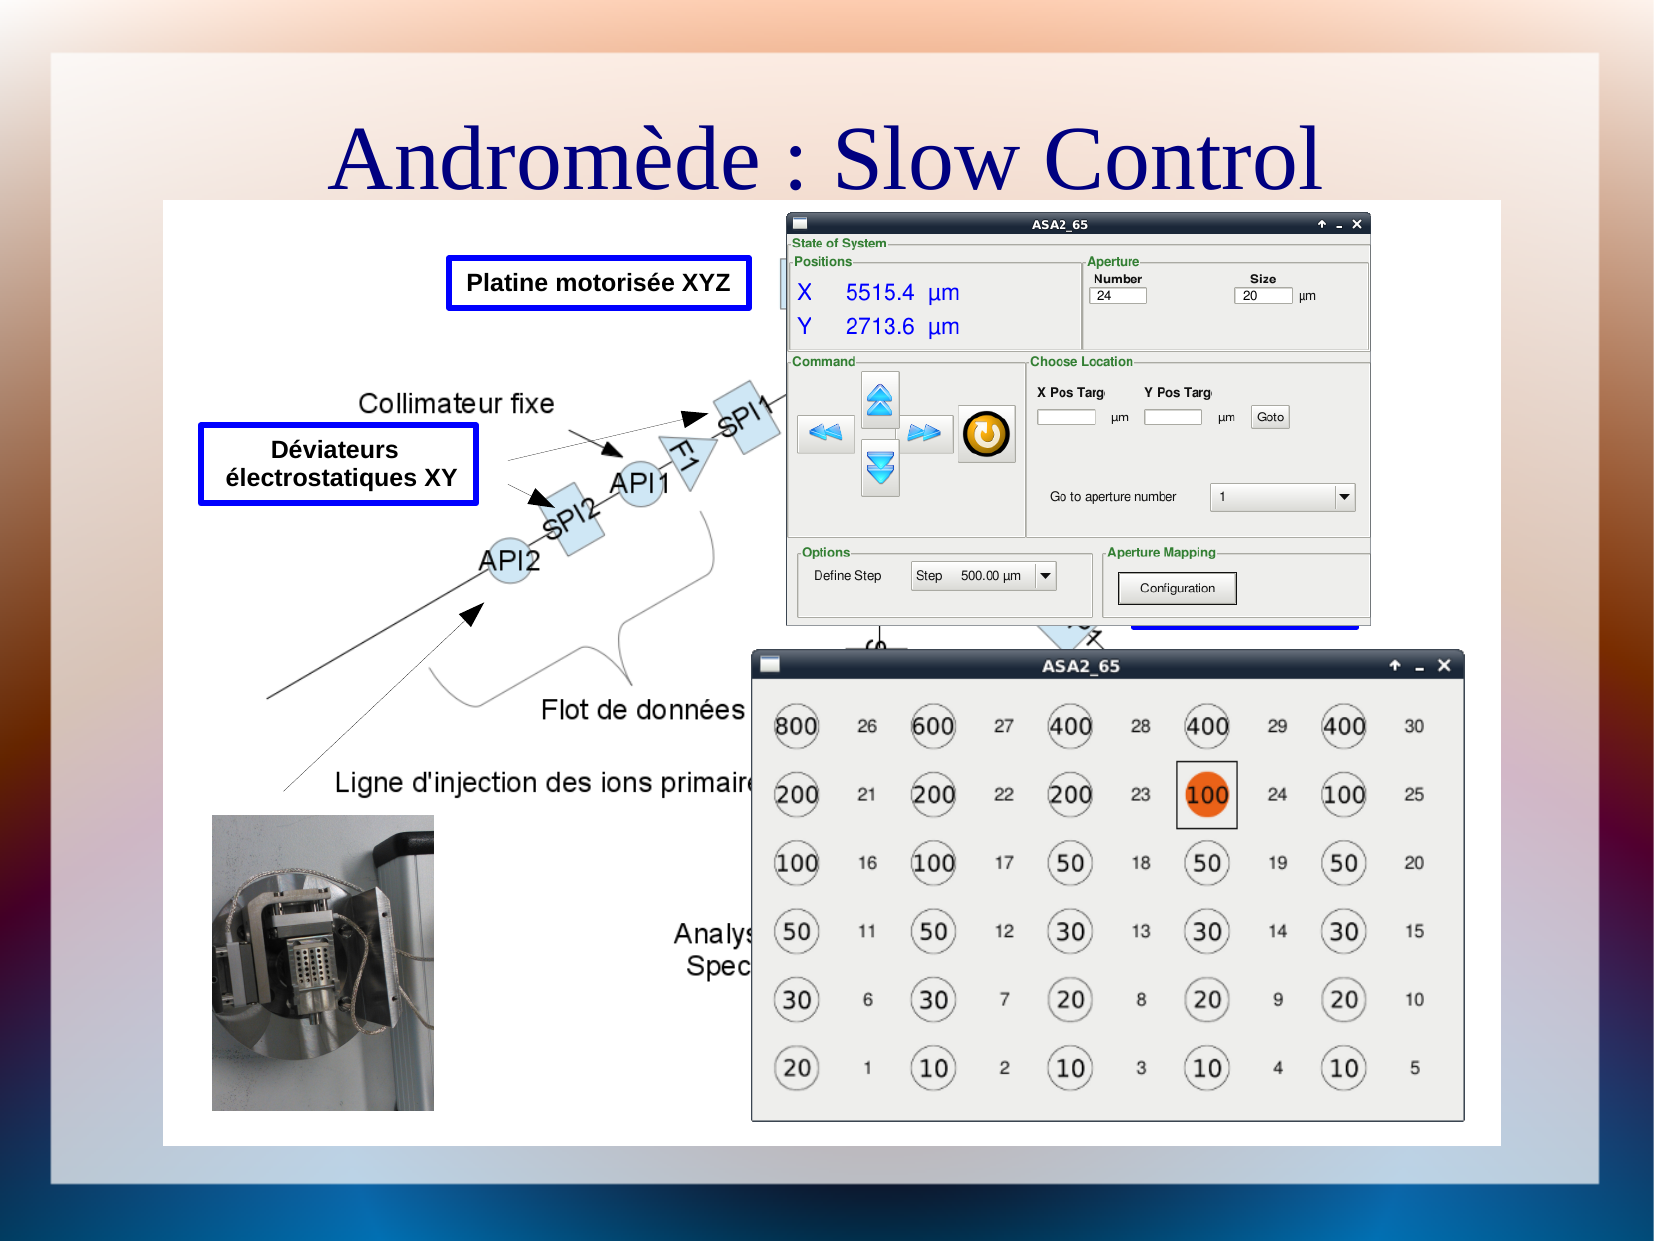

# Andromède : Slow Control
Platine motorisée XYZ
Déviateurs
 électrostatiques XY
5 Lentilles
3 déviateurs XY
2 déviateurs
1 Lentille